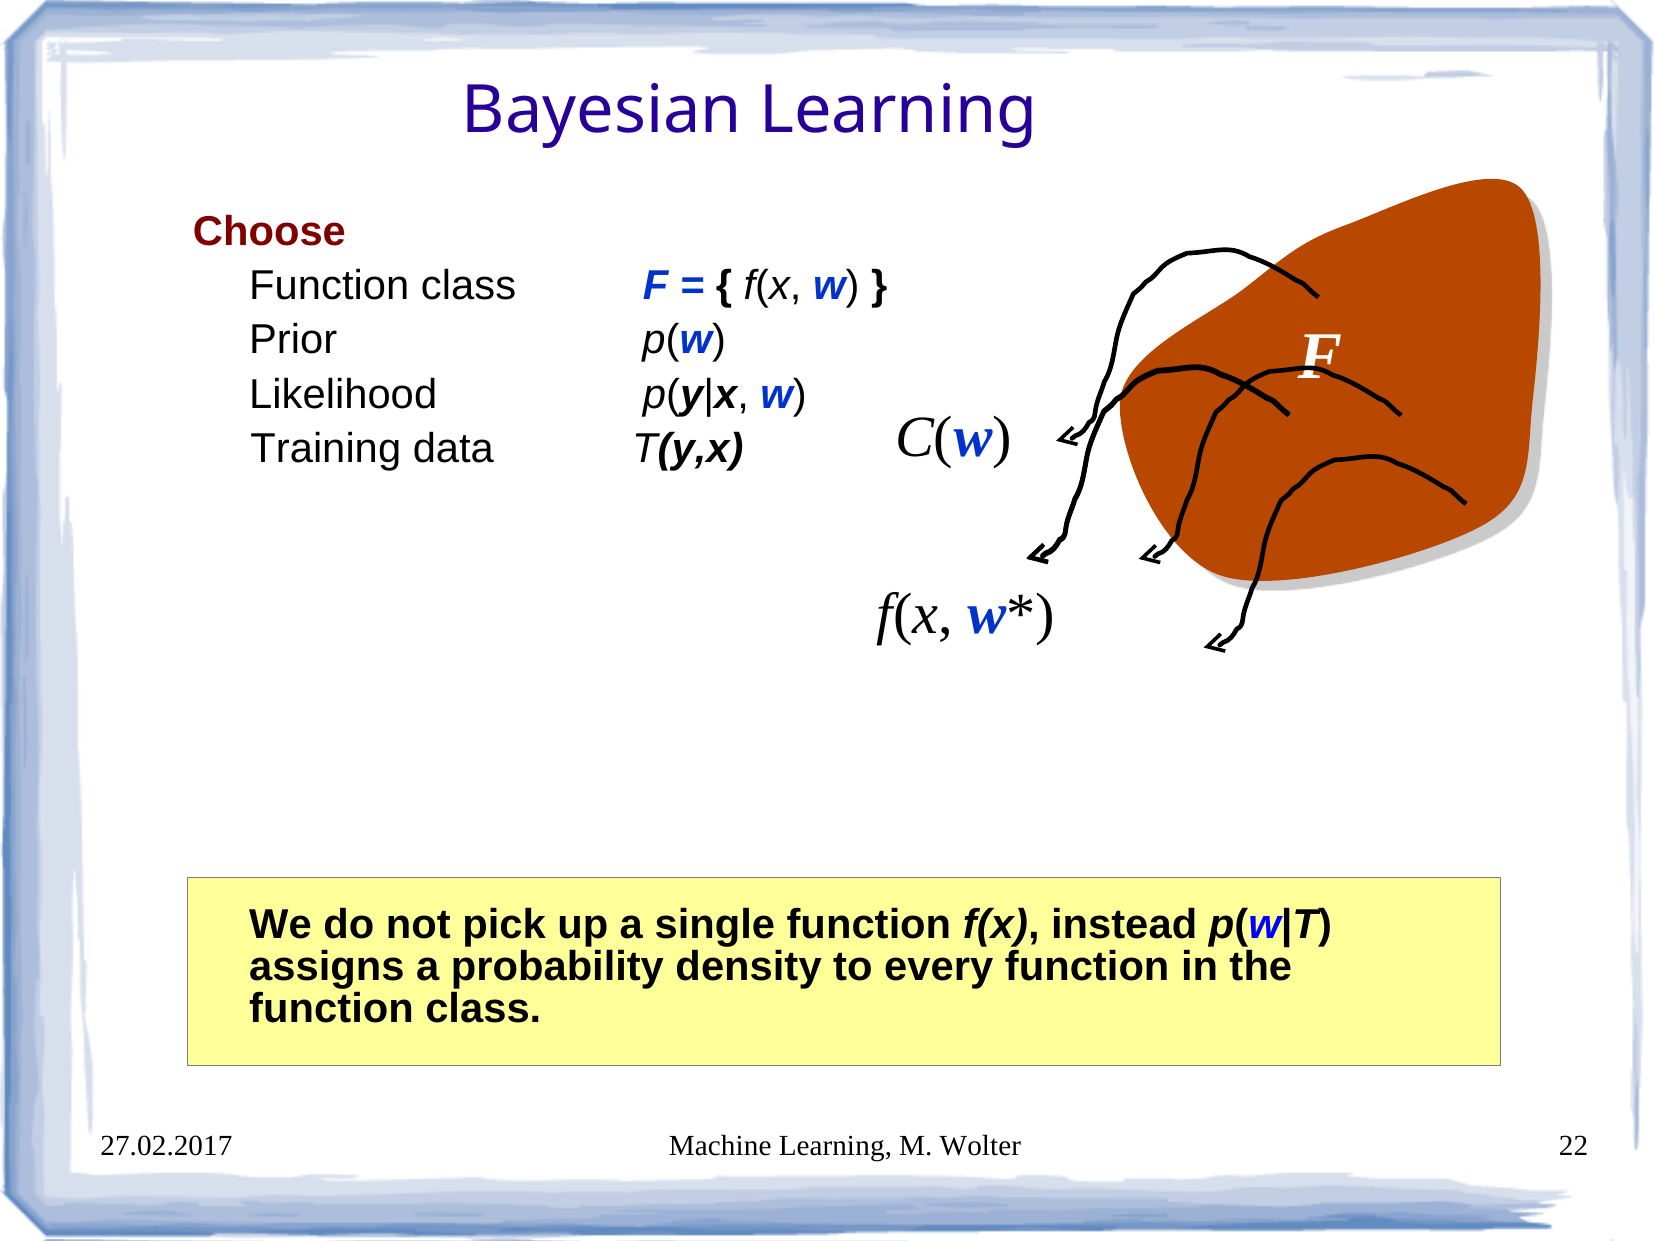

# Bayesian Learning
Choose
	Function class 	F = { f(x, w) }
	Prior		 p(w)
	Likelihood		p(y|x, w)
 Training data T(y,x)
Method
	Use Bayes’ theorem to infer the parameters:
		p(w|T)	= {p(y|x, w) p(x|w) p(w)}/{p(y|x) p(x)}
 because p(w|y,x) = p(y|x, w) p(w|x)/p(y|x)
			~ p(y|x, w) * p(w) 	(assume p(x|w) = p(x))
 ~ Likelihood * Prior
	We do not pick up a single function f(x), instead p(w|T) assigns a probability density to every function in the function class.
F
C(w)
f(x, w*)
27.02.2017
Machine Learning, M. Wolter
22